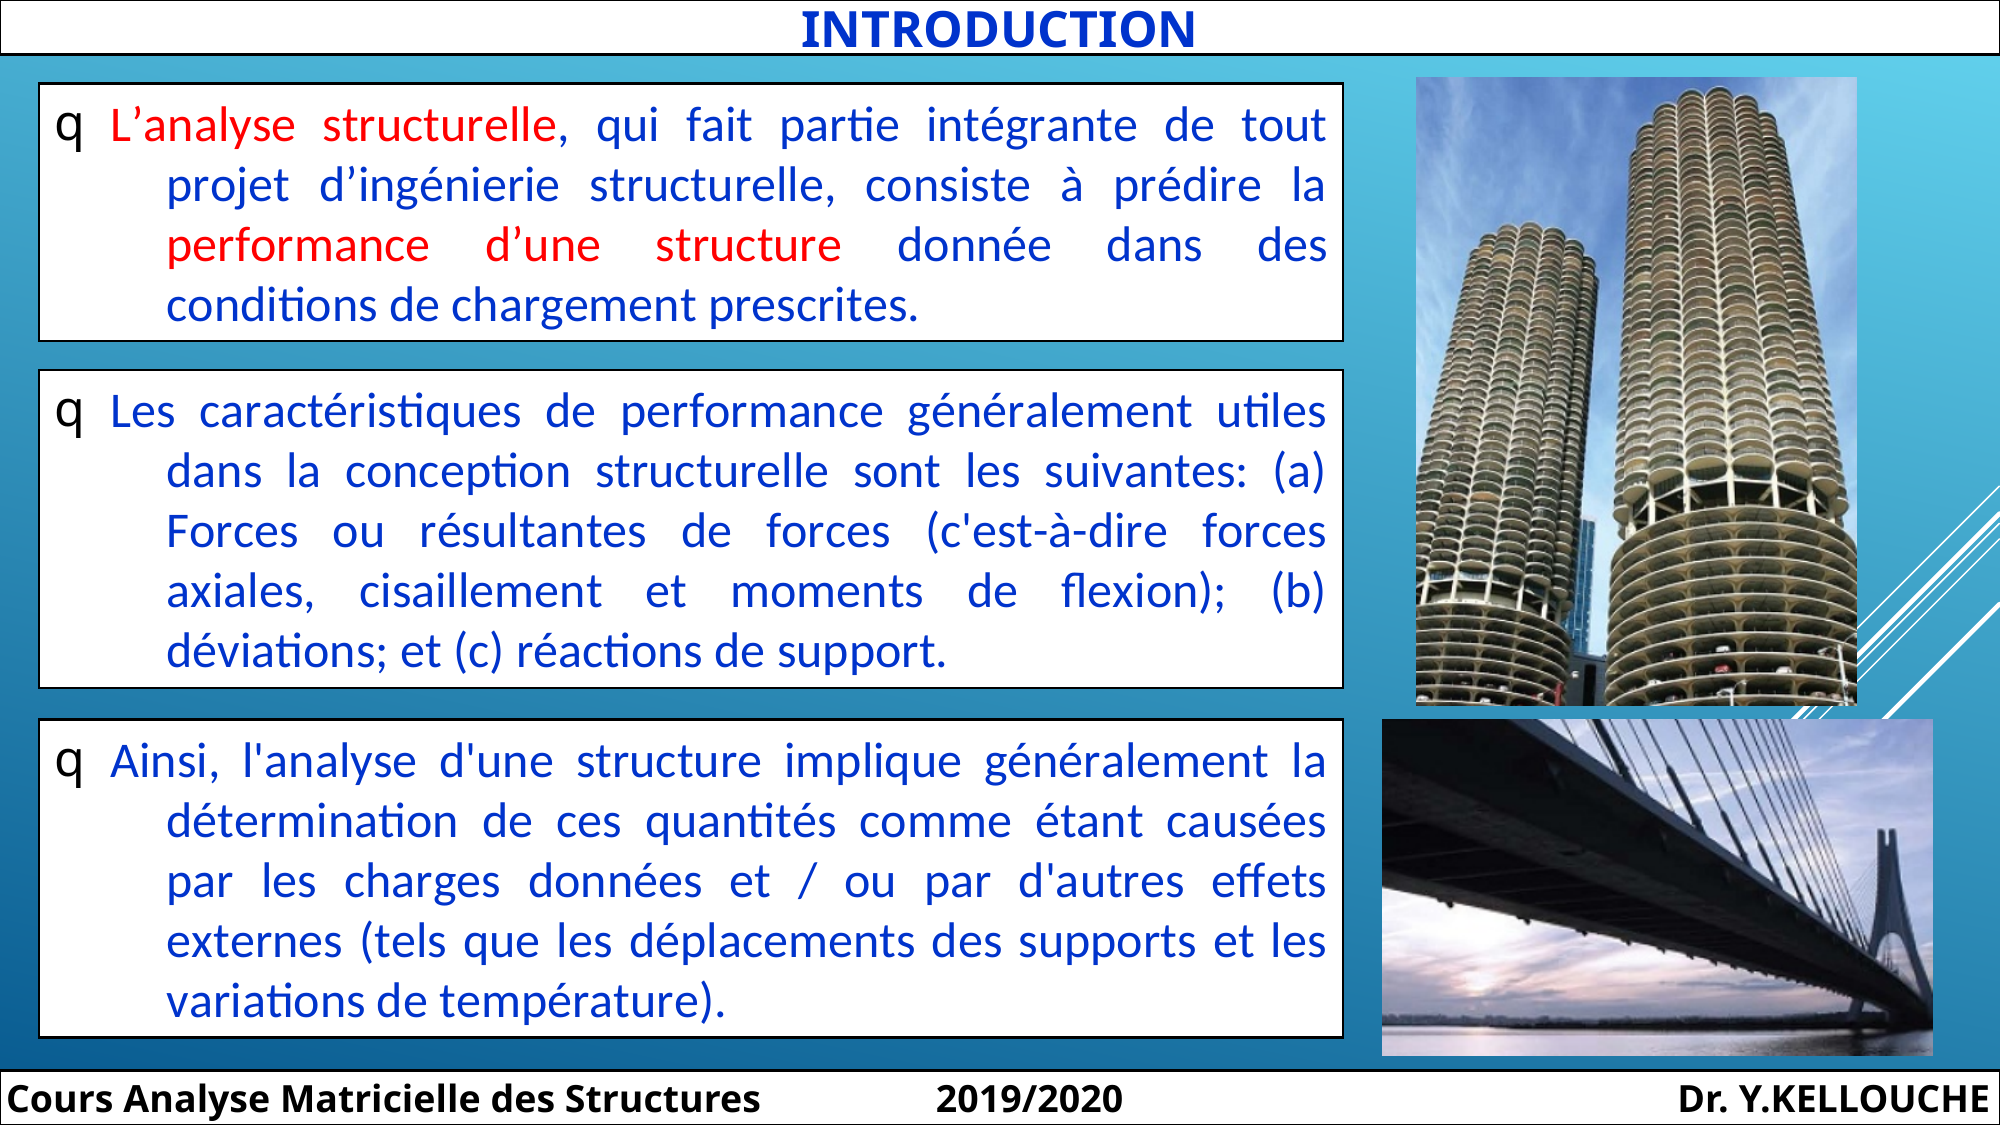

INTRODUCTION
L’analyse structurelle, qui fait partie intégrante de tout projet d’ingénierie structurelle, consiste à prédire la performance d’une structure donnée dans des conditions de chargement prescrites.
Les caractéristiques de performance généralement utiles dans la conception structurelle sont les suivantes: (a) Forces ou résultantes de forces (c'est-à-dire forces axiales, cisaillement et moments de flexion); (b) déviations; et (c) réactions de support.
Ainsi, l'analyse d'une structure implique généralement la détermination de ces quantités comme étant causées par les charges données et / ou par d'autres effets externes (tels que les déplacements des supports et les variations de température).
Cours Analyse Matricielle des Structures 2019/2020 Dr. Y.KELLOUCHE